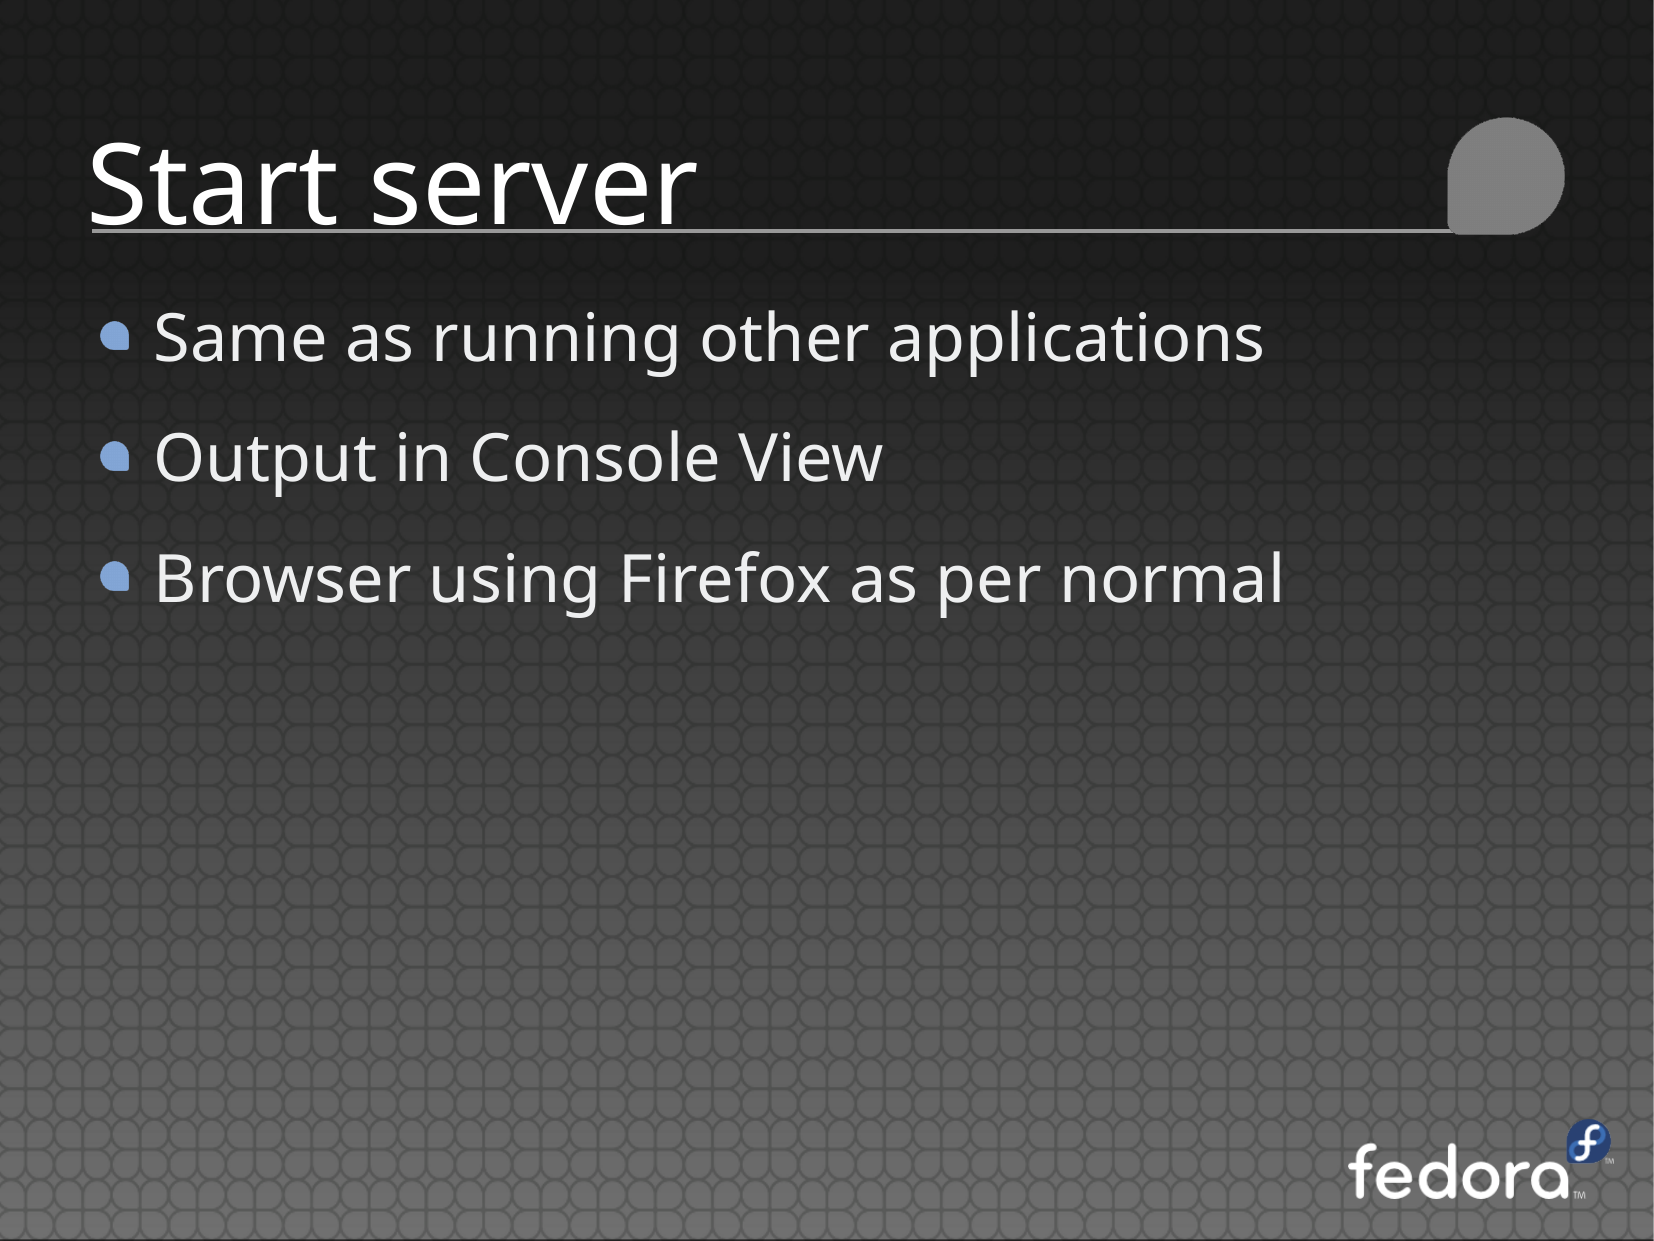

# Start server
Same as running other applications
Output in Console View
Browser using Firefox as per normal